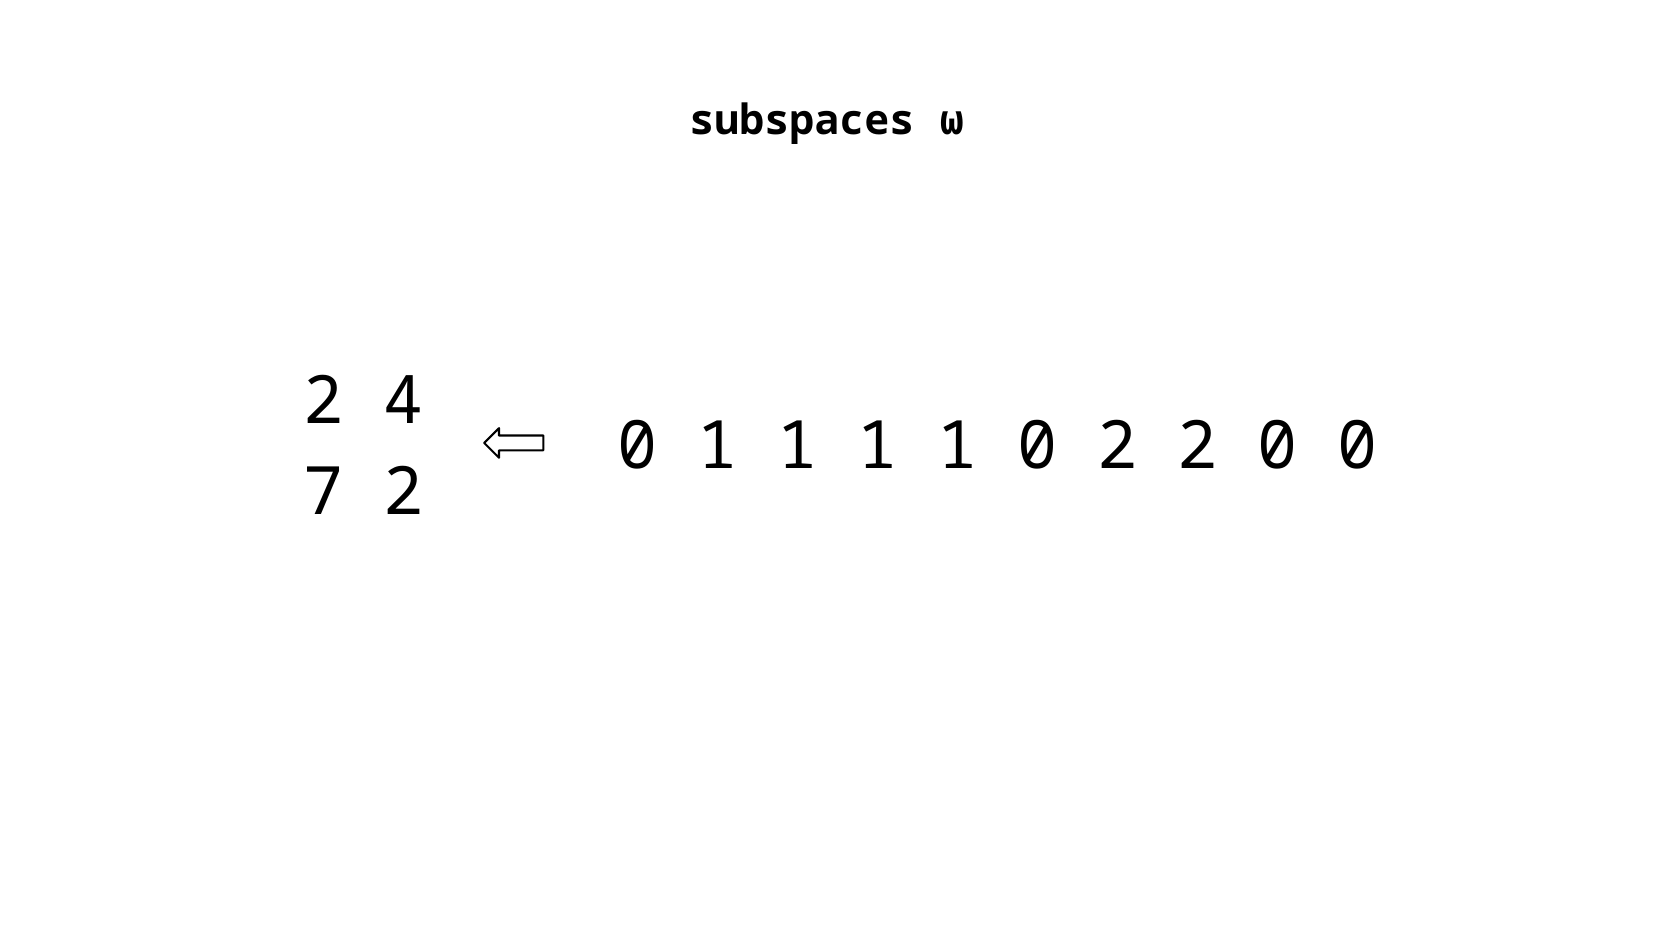

subspaces ⍵
2 4
7 2
0 1 1 1 1 0 2 2 0 0